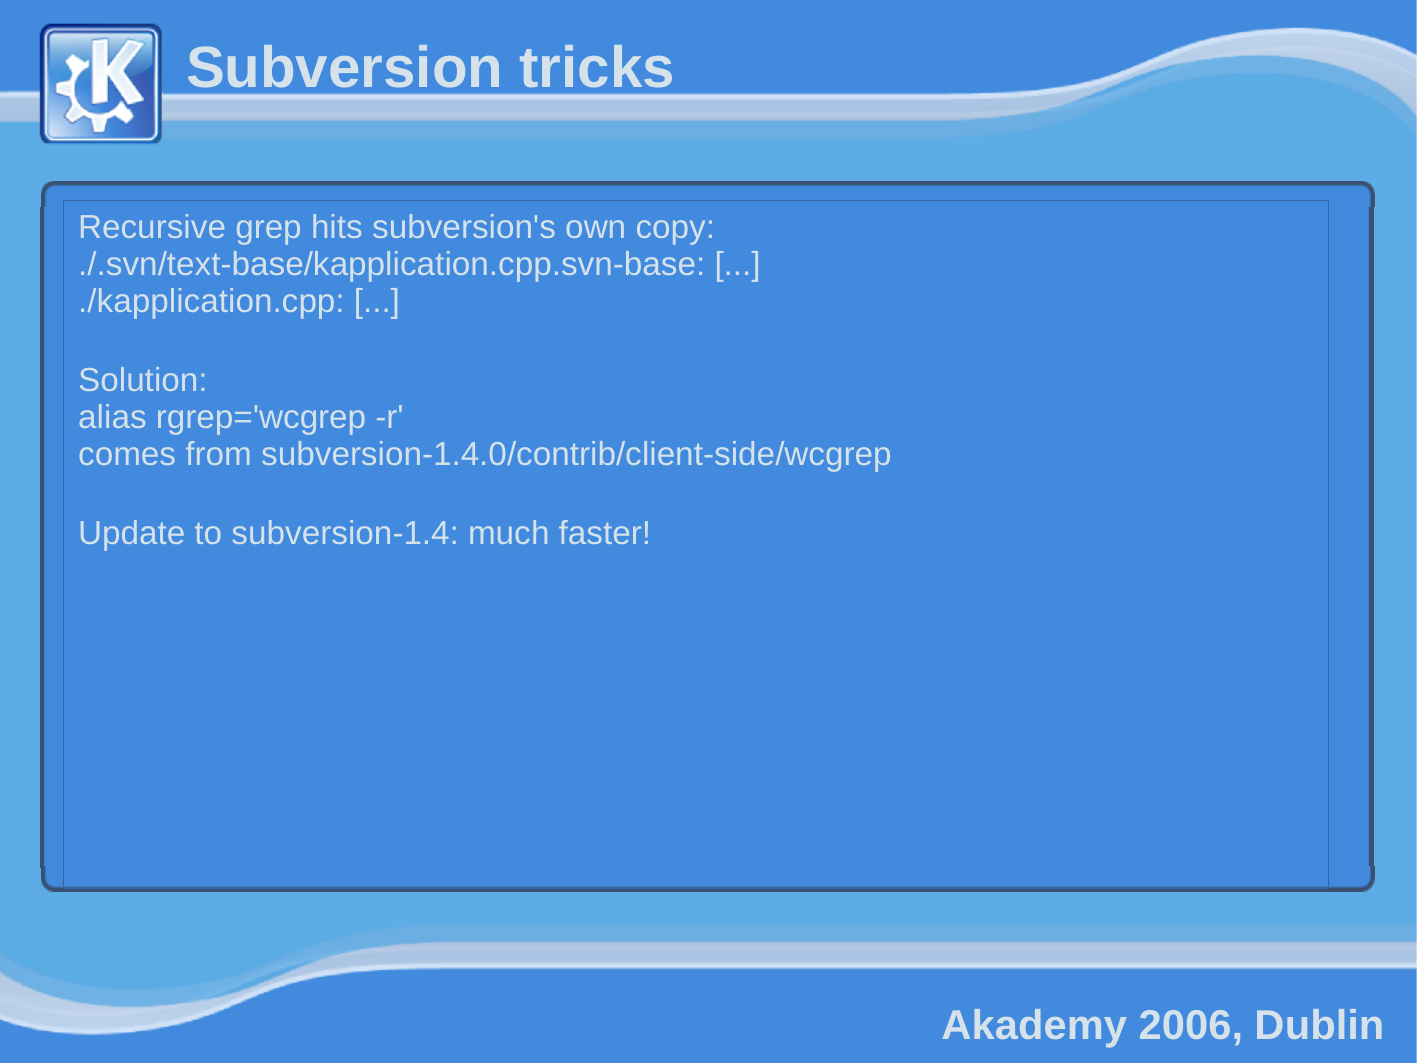

Subversion tricks
Recursive grep hits subversion's own copy:
./.svn/text-base/kapplication.cpp.svn-base: [...]
./kapplication.cpp: [...]
Solution:
alias rgrep='wcgrep -r'
comes from subversion-1.4.0/contrib/client-side/wcgrep
Update to subversion-1.4: much faster!